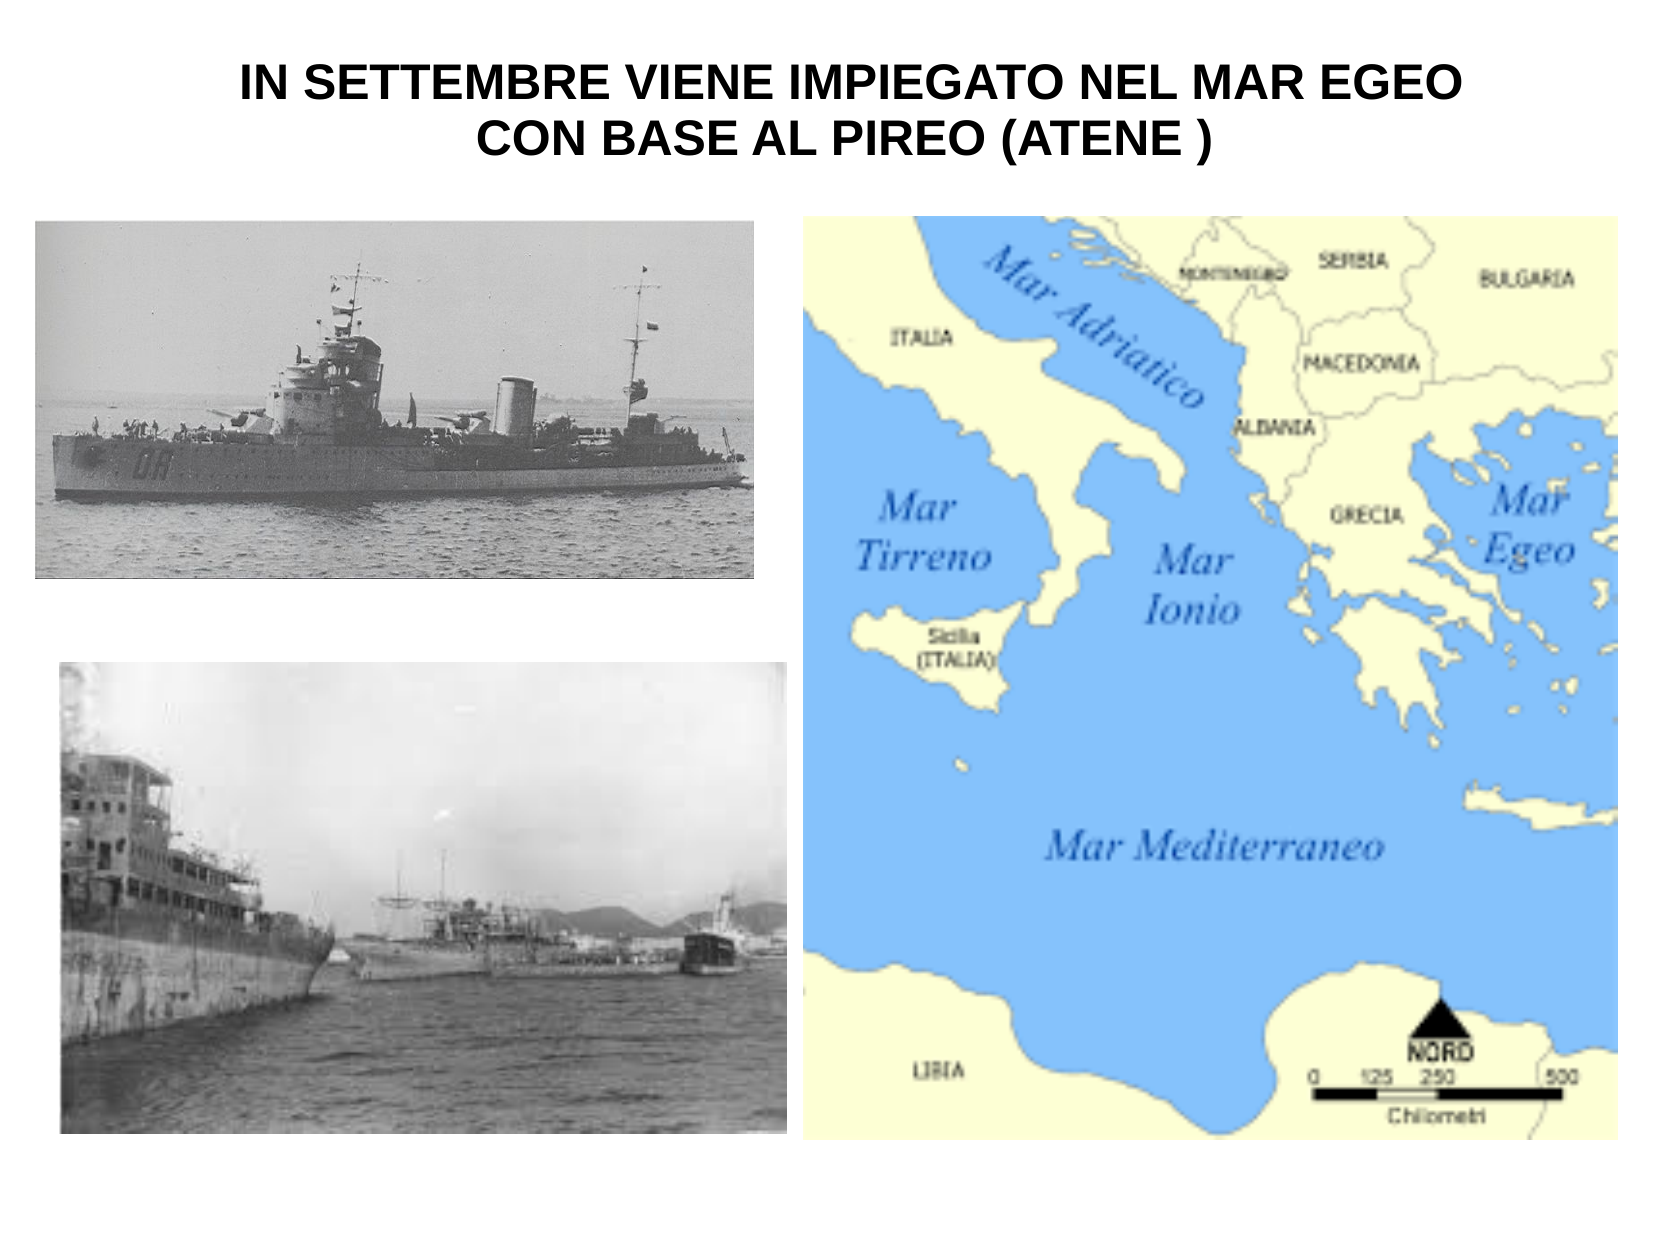

IN SETTEMBRE VIENE IMPIEGATO NEL MAR EGEO
CON BASE AL PIREO (ATENE )